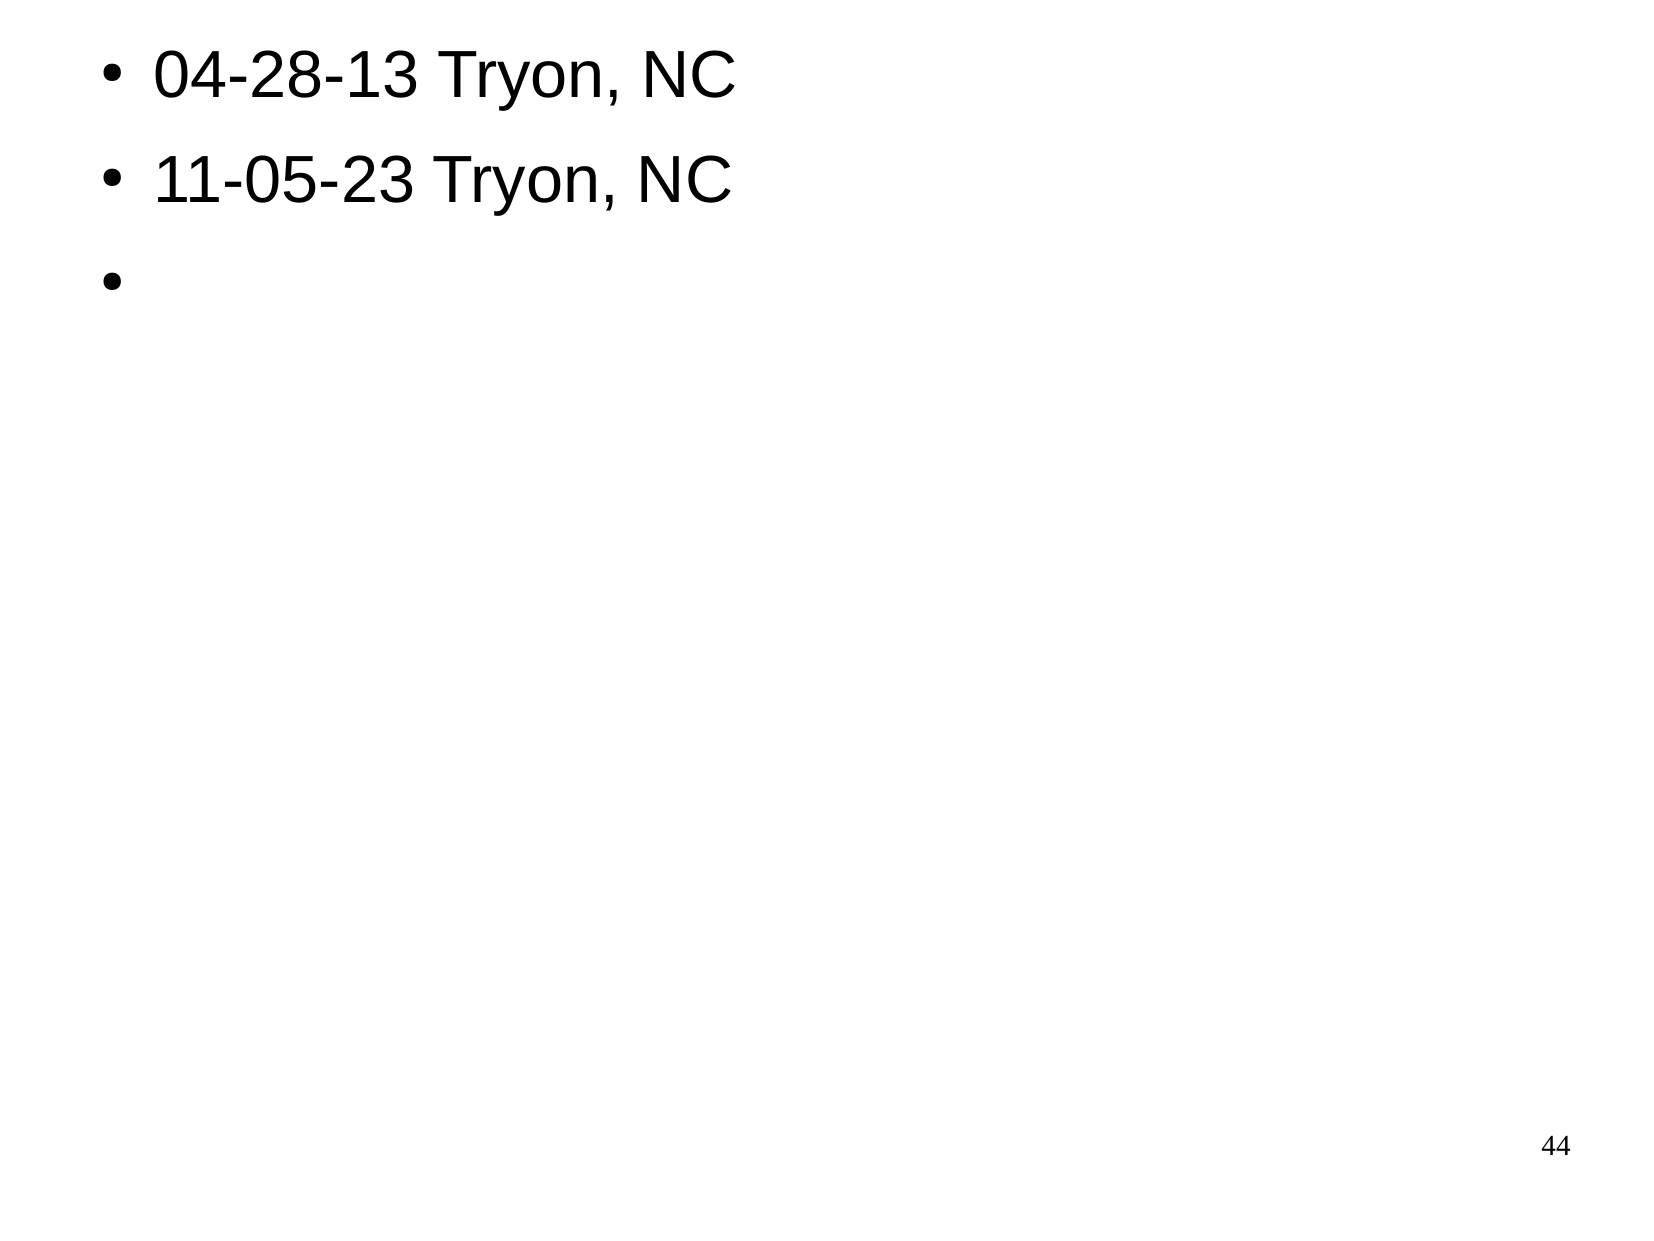

# 04-28-13 Tryon, NC
11-05-23 Tryon, NC
44